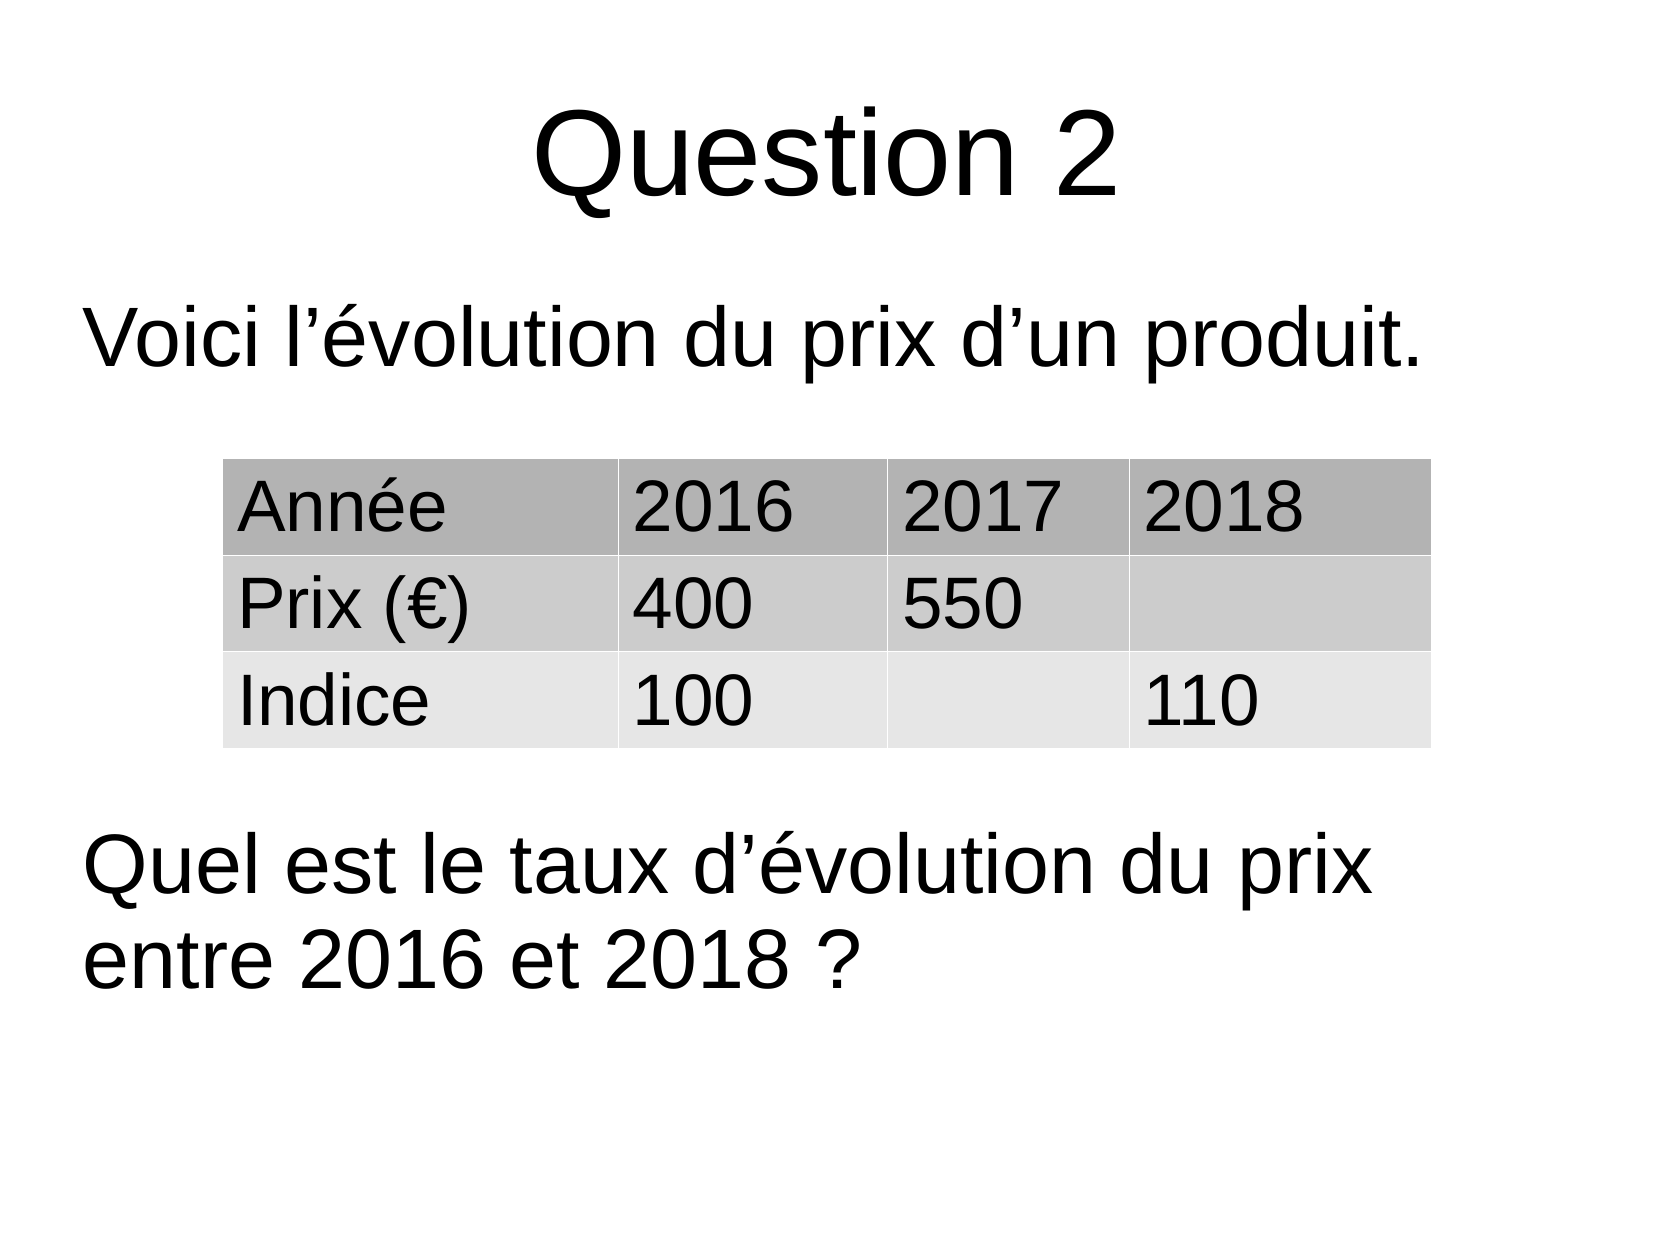

# Question 2
Voici l’évolution du prix d’un produit.
Quel est le taux d’évolution du prix entre 2016 et 2018 ?
| Année | 2016 | 2017 | 2018 |
| --- | --- | --- | --- |
| Prix (€) | 400 | 550 | |
| Indice | 100 | | 110 |